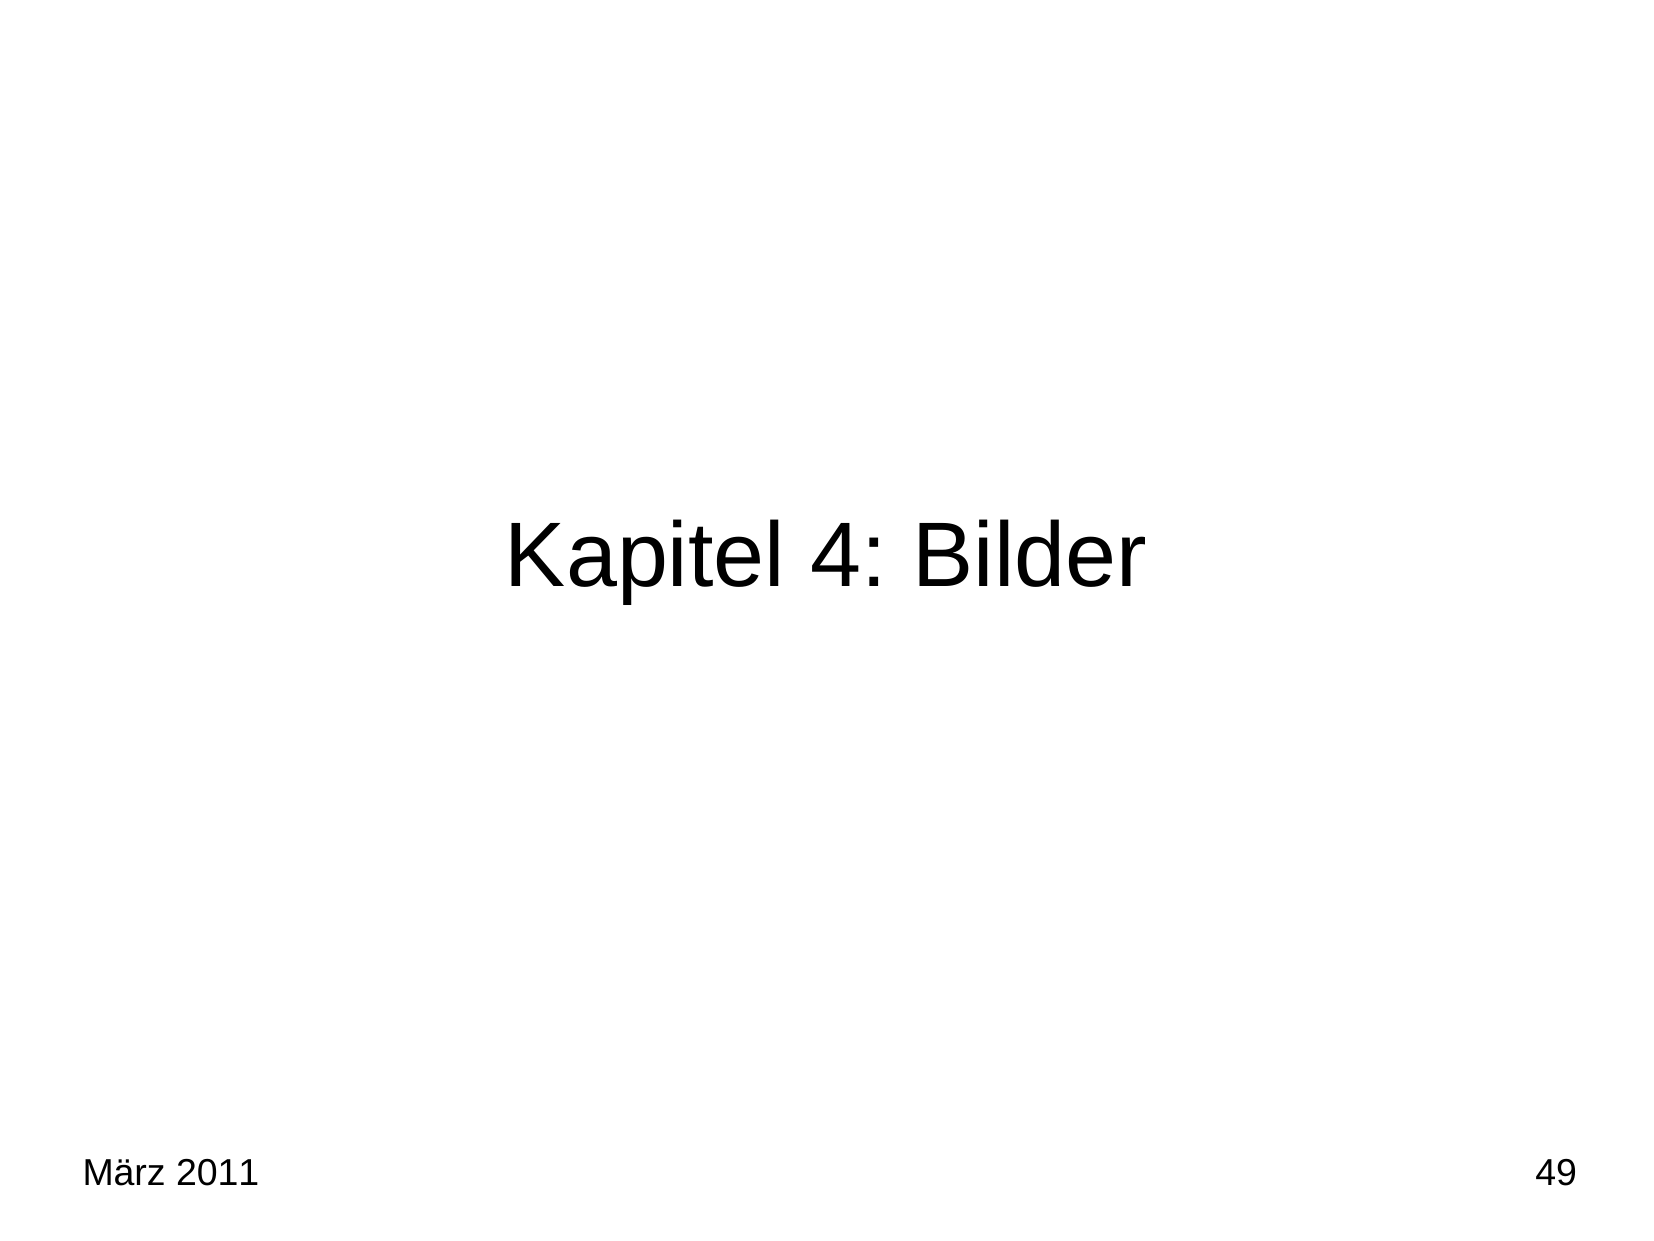

# Kapitel 4: Bilder
März 2011
49